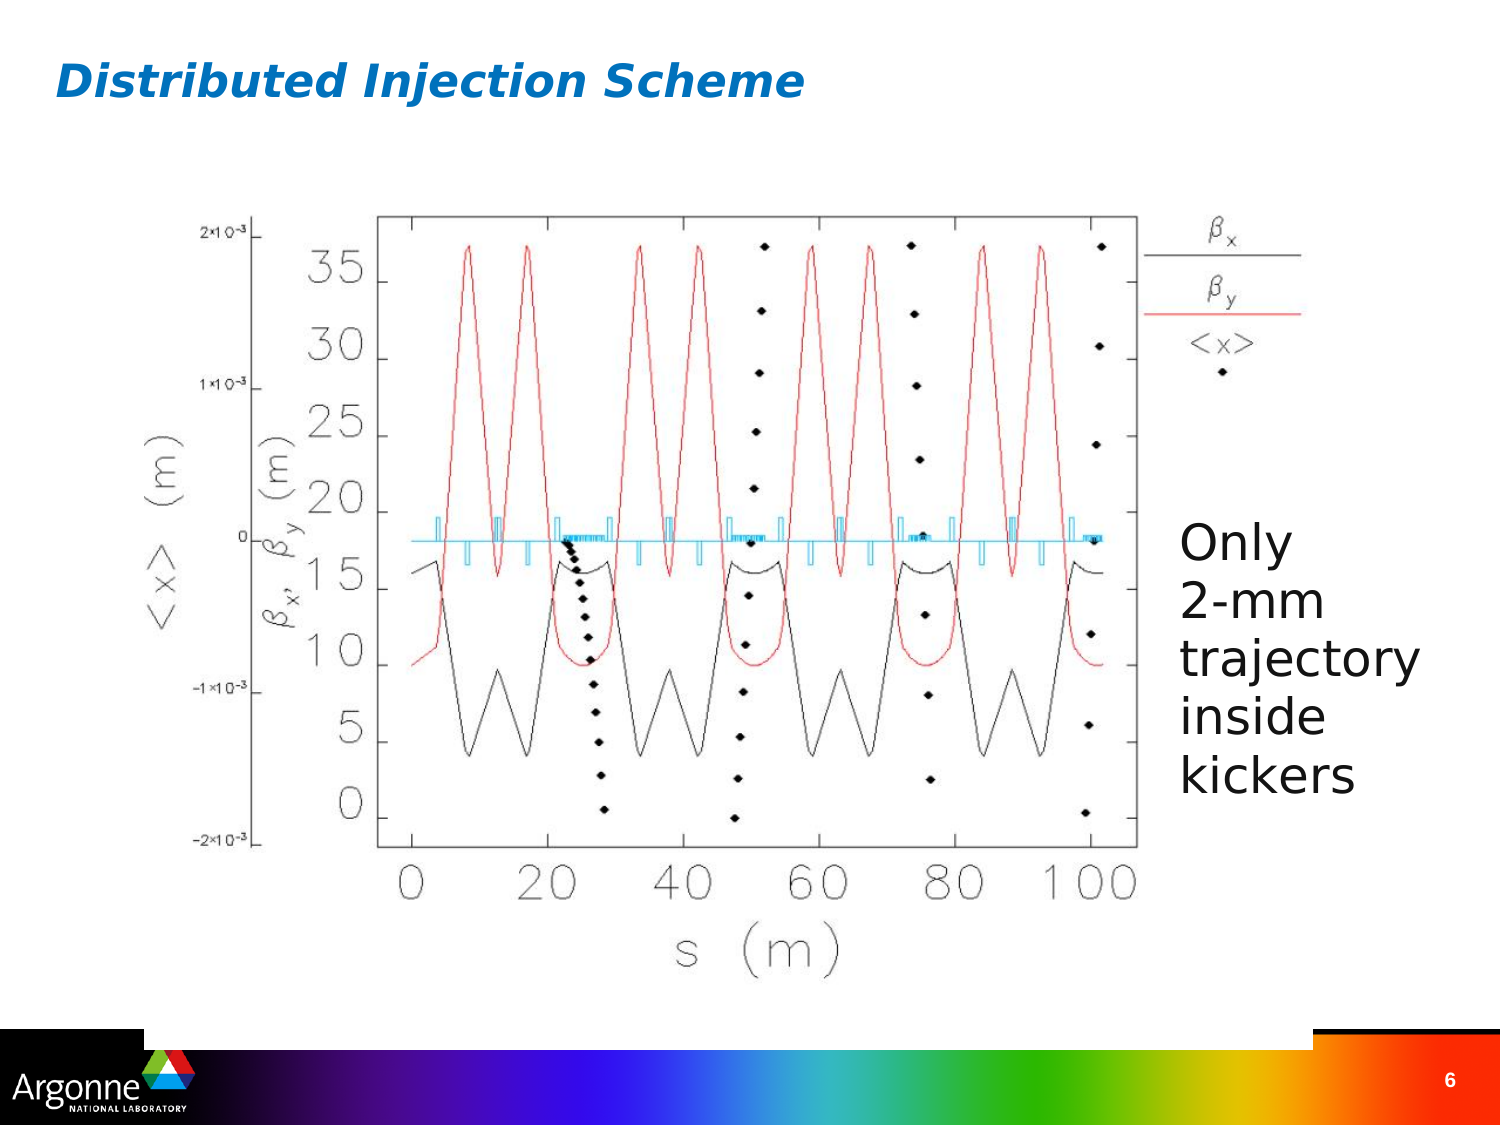

# Distributed Injection Scheme
Only
2-mm
trajectory
inside
kickers
6